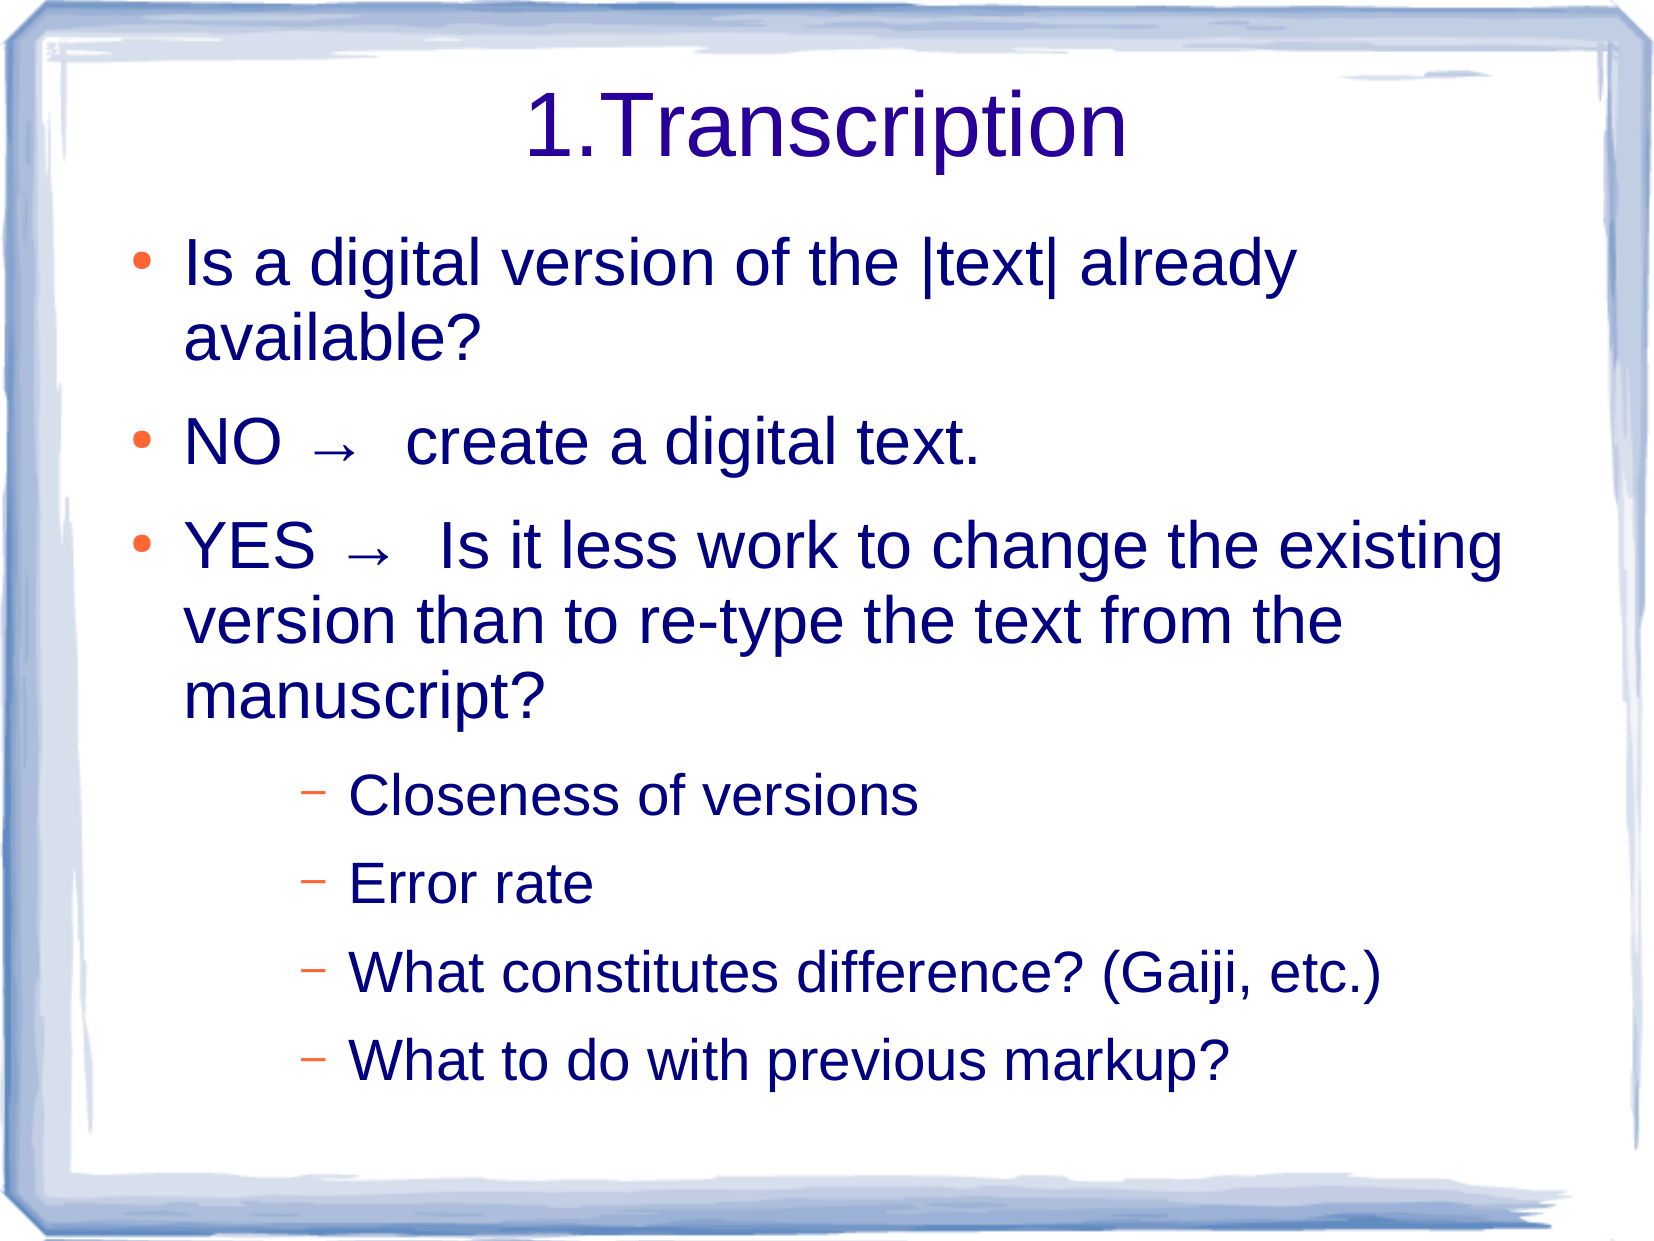

# 1.Transcription
Is a digital version of the |text| already available?
NO → create a digital text.
YES → Is it less work to change the existing version than to re-type the text from the manuscript?
Closeness of versions
Error rate
What constitutes difference? (Gaiji, etc.)
What to do with previous markup?